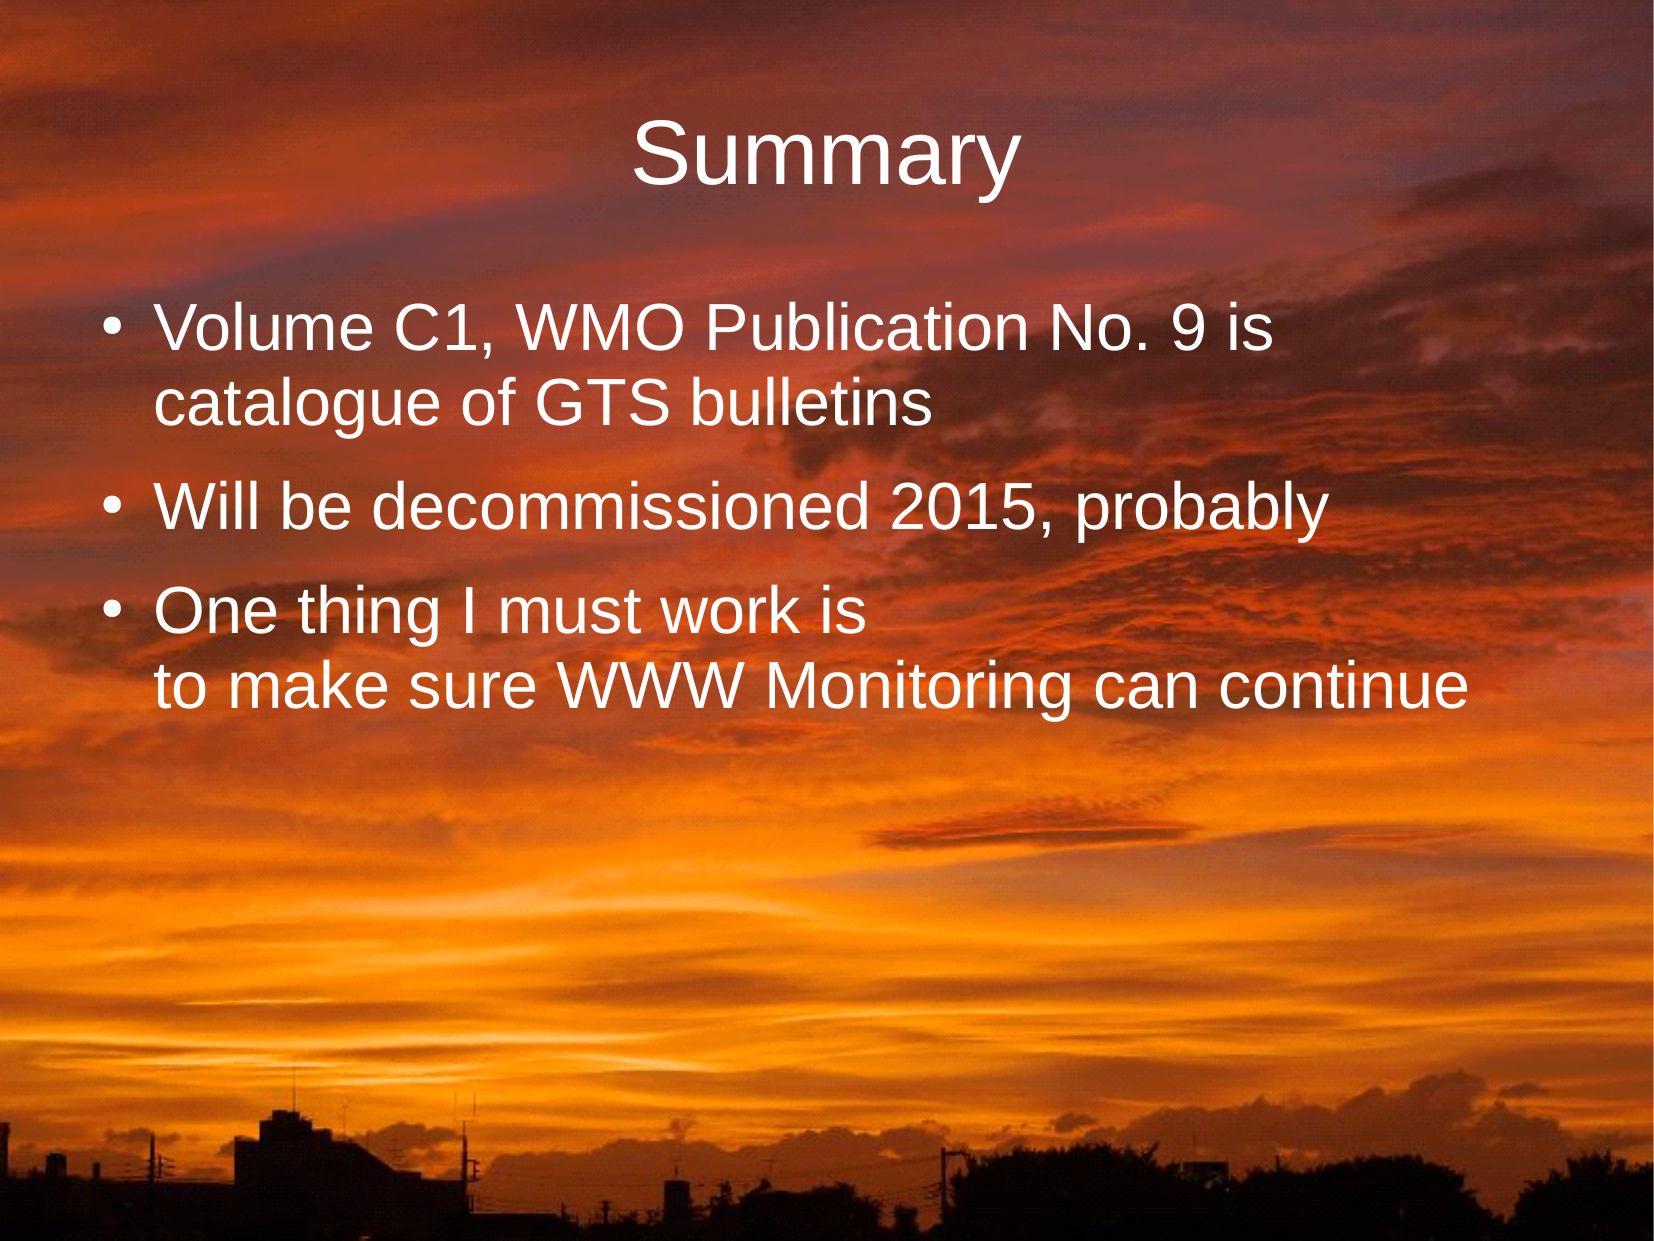

# Summary
Volume C1, WMO Publication No. 9 is catalogue of GTS bulletins
Will be decommissioned 2015, probably
One thing I must work is
to make sure WWW Monitoring can continue